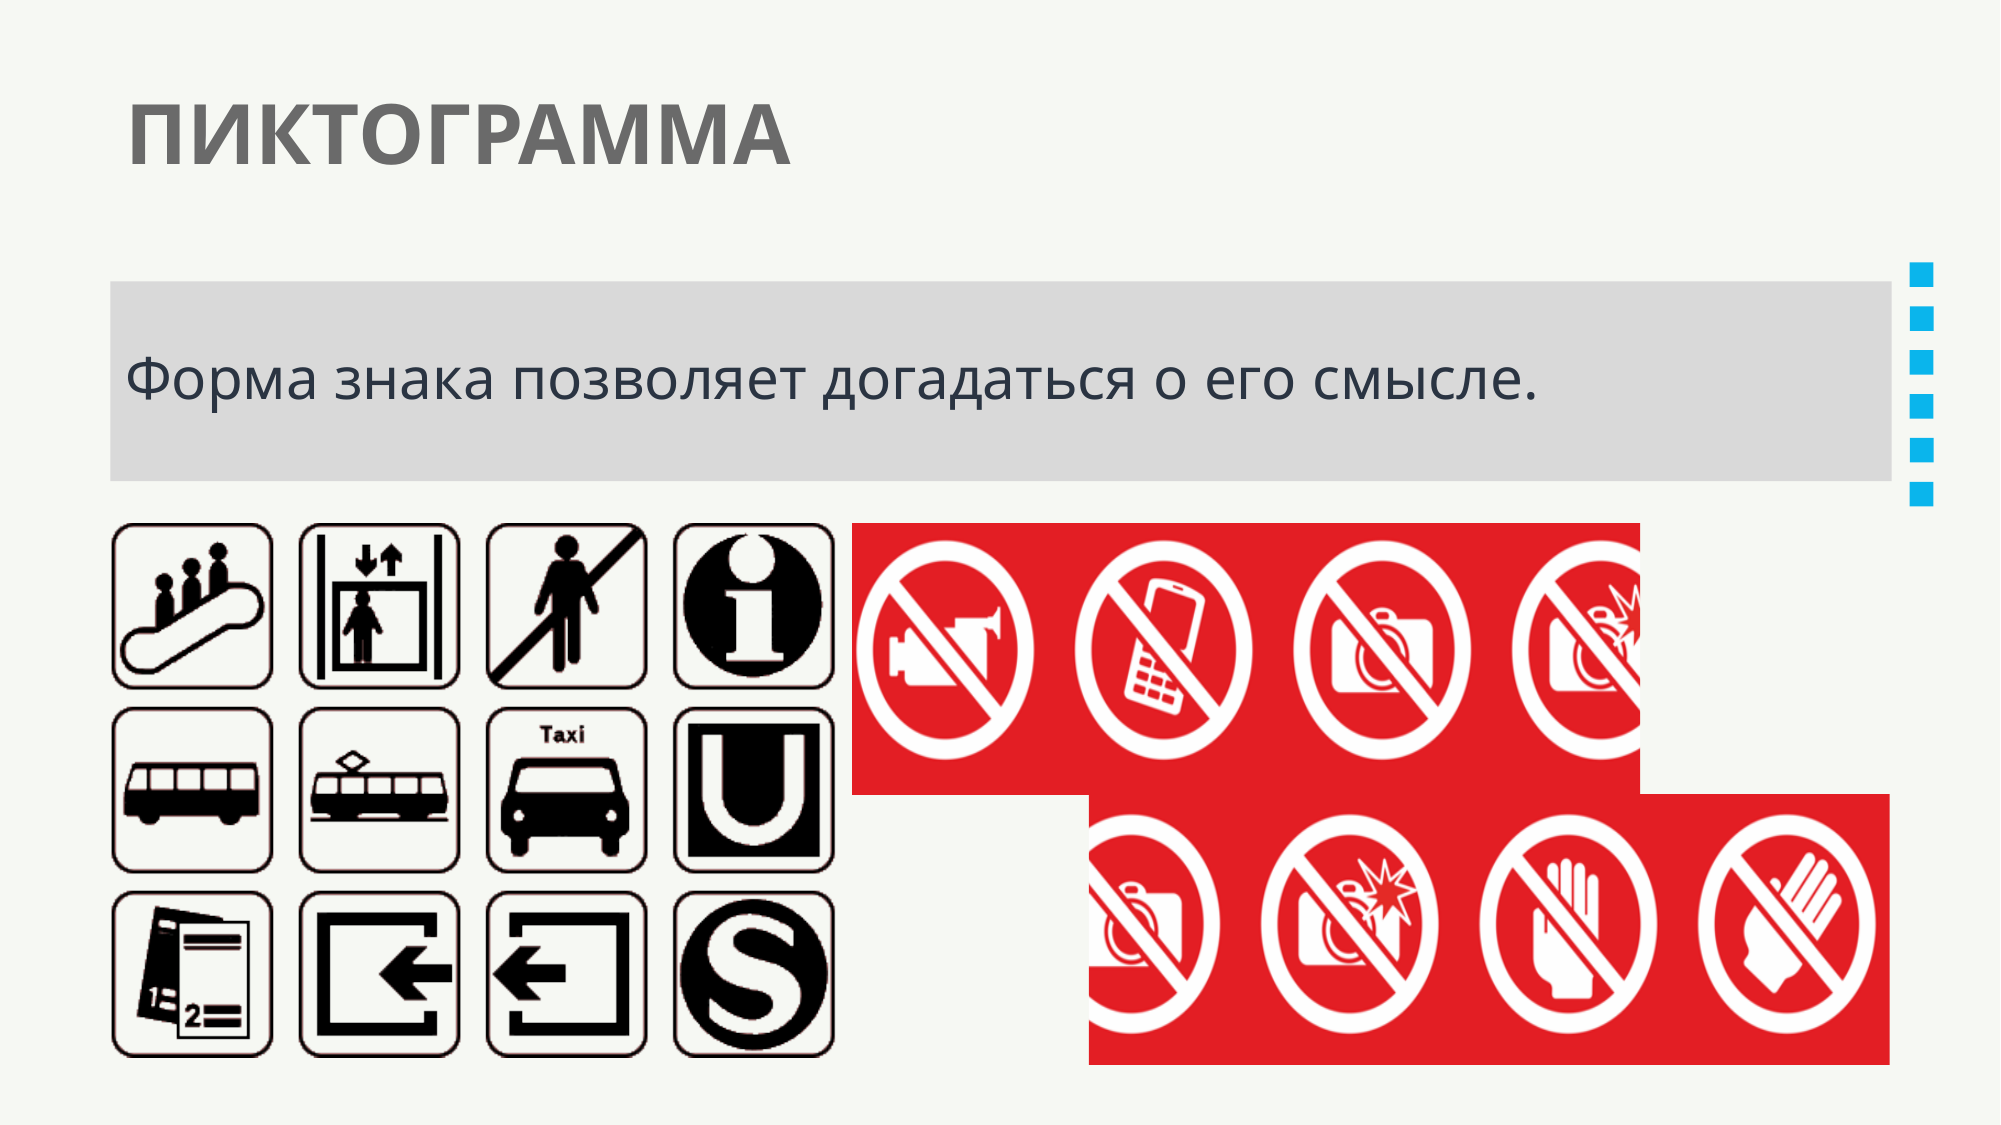

# ПИКТОГРАММА
Форма знака позволяет догадаться о его смысле.